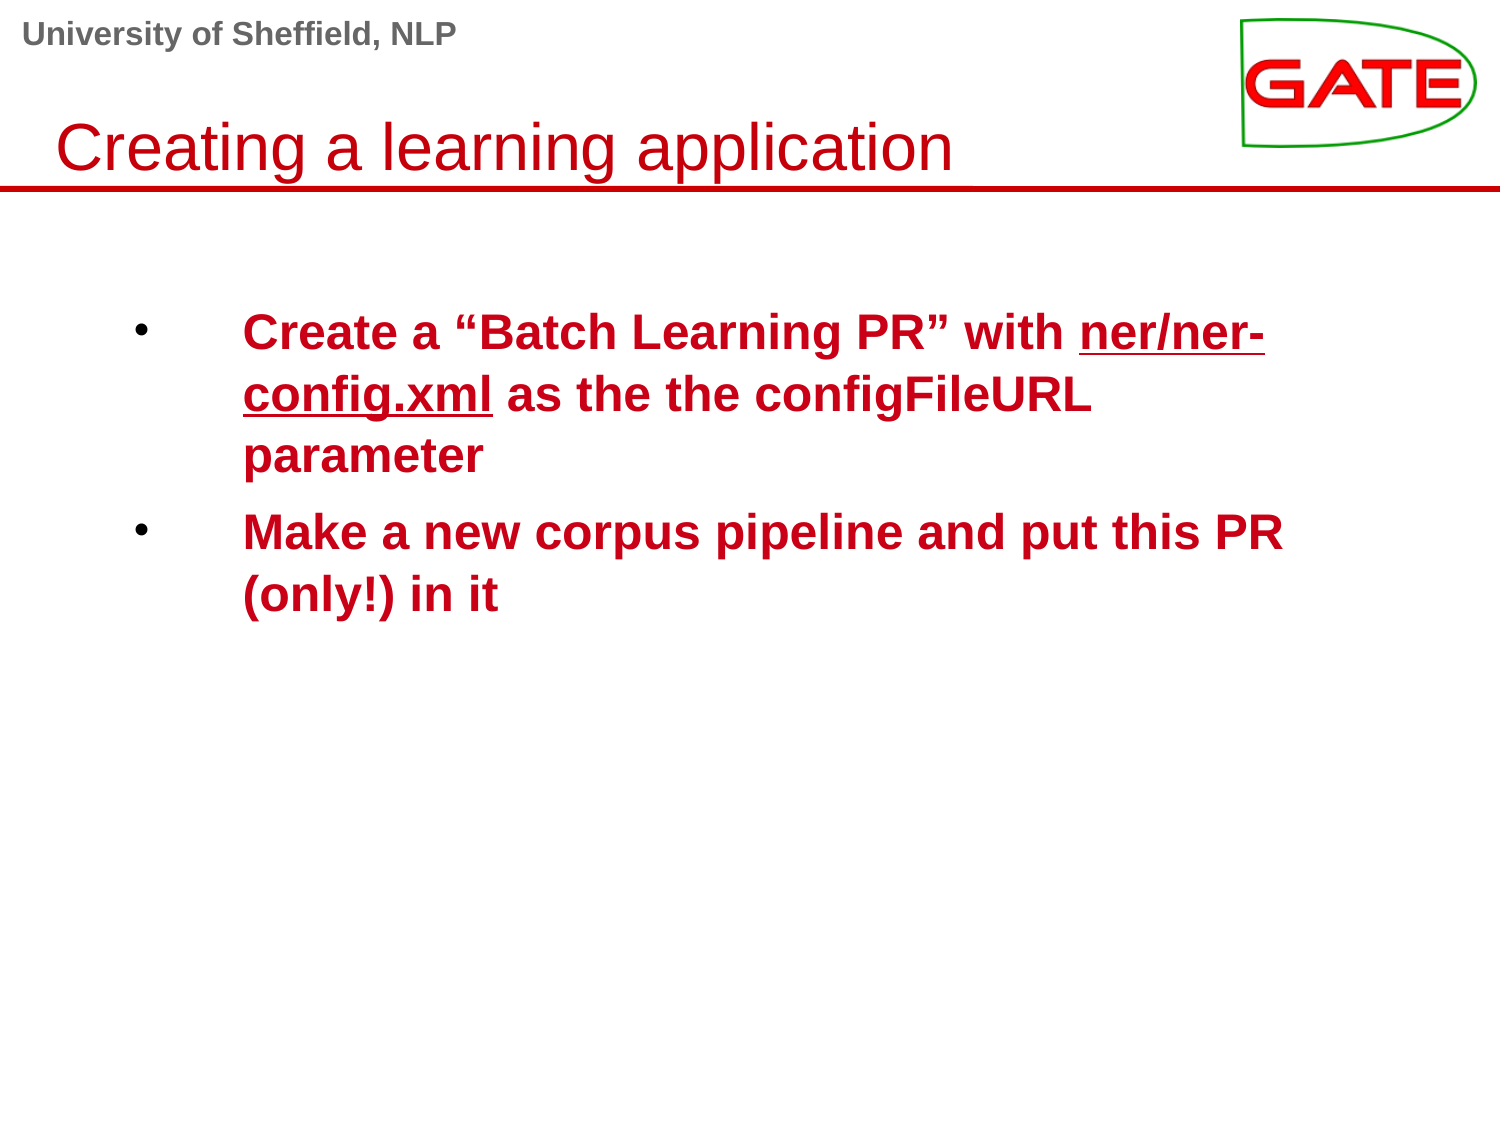

# Creating a learning application
Create a “Batch Learning PR” with ner/ner-config.xml as the the configFileURL parameter
Make a new corpus pipeline and put this PR (only!) in it